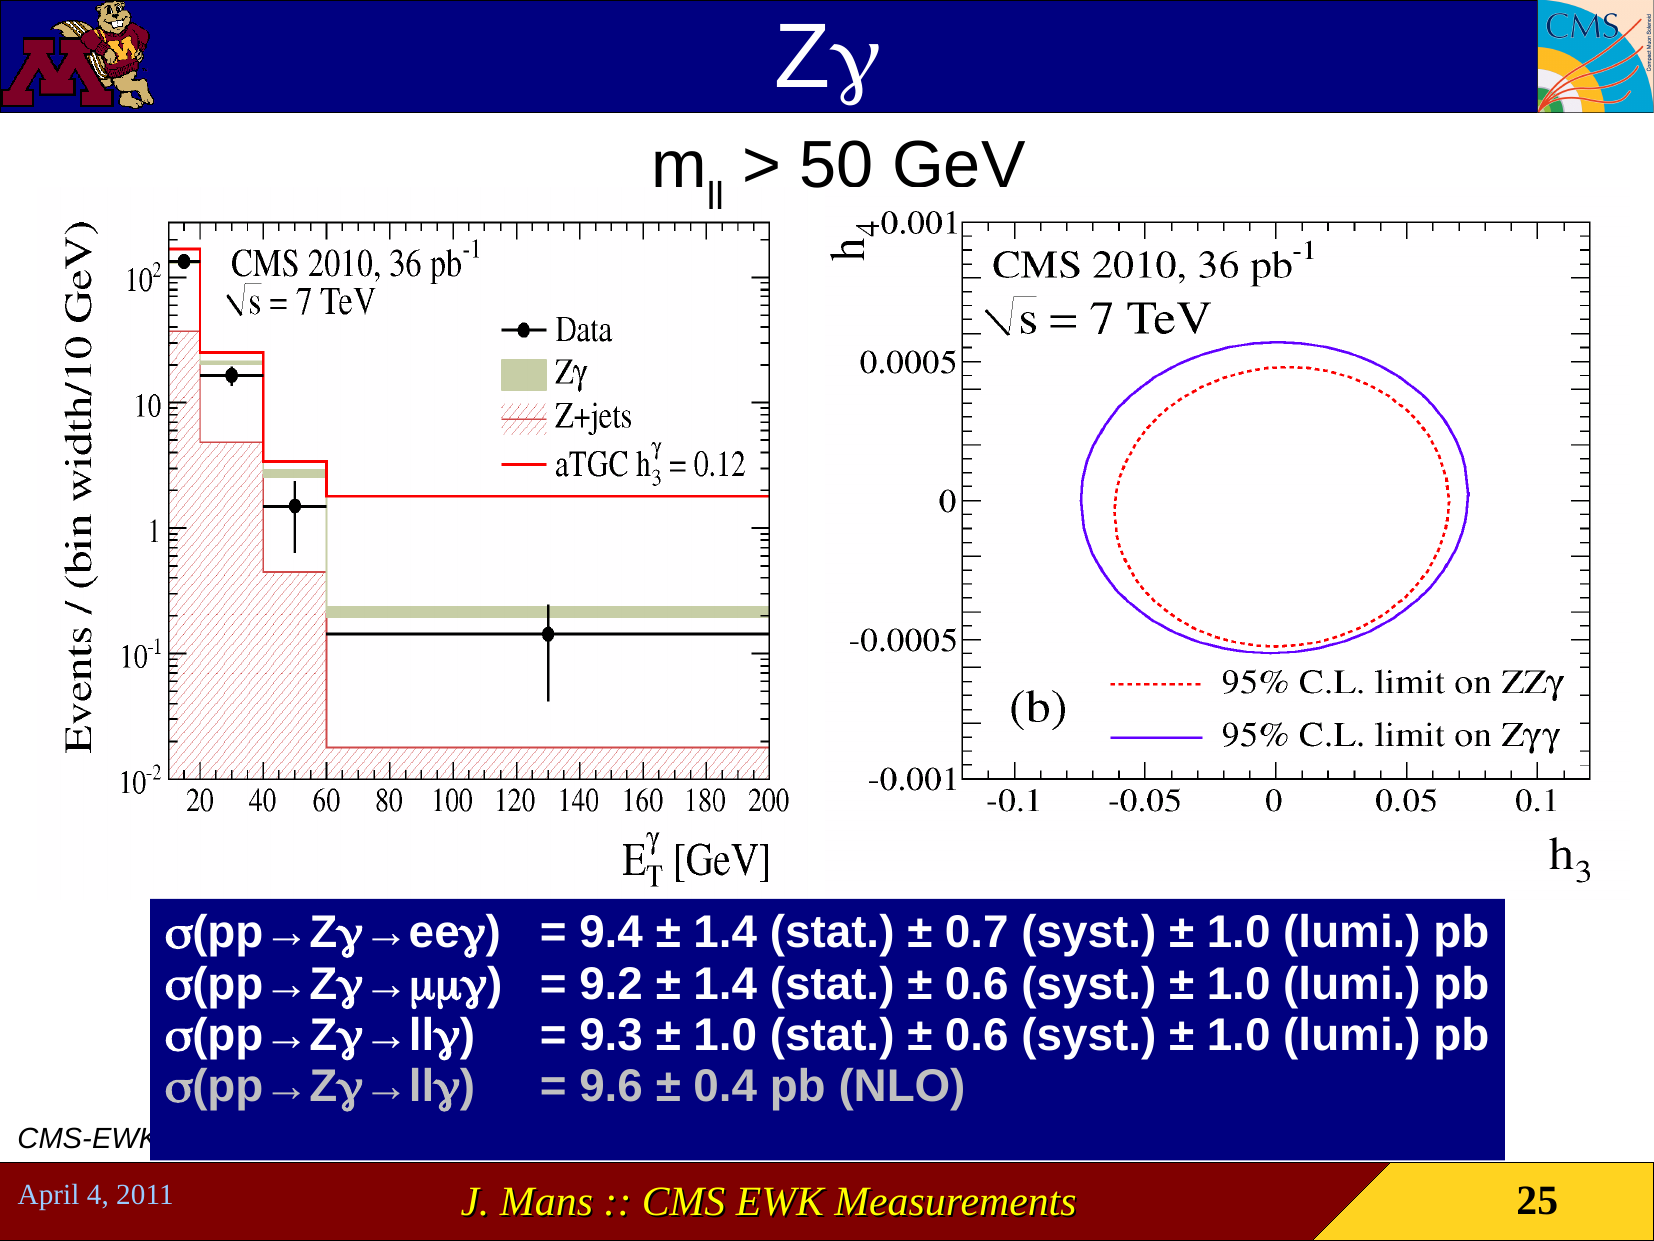

# Zγ
mll > 50 GeV
σ(pp→Zγ→eeγ) 	= 9.4 ± 1.4 (stat.) ± 0.7 (syst.) ± 1.0 (lumi.) pb
σ(pp→Zγ→μμγ) 	= 9.2 ± 1.4 (stat.) ± 0.6 (syst.) ± 1.0 (lumi.) pb
σ(pp→Zγ→llγ) 	= 9.3 ± 1.0 (stat.) ± 0.6 (syst.) ± 1.0 (lumi.) pb
σ(pp→Zγ→llγ) 	= 9.6 ± 0.4 pb (NLO)
CMS-EWK-10-008
J. Mans :: CMS EWK Measurements
25
April 4, 2011